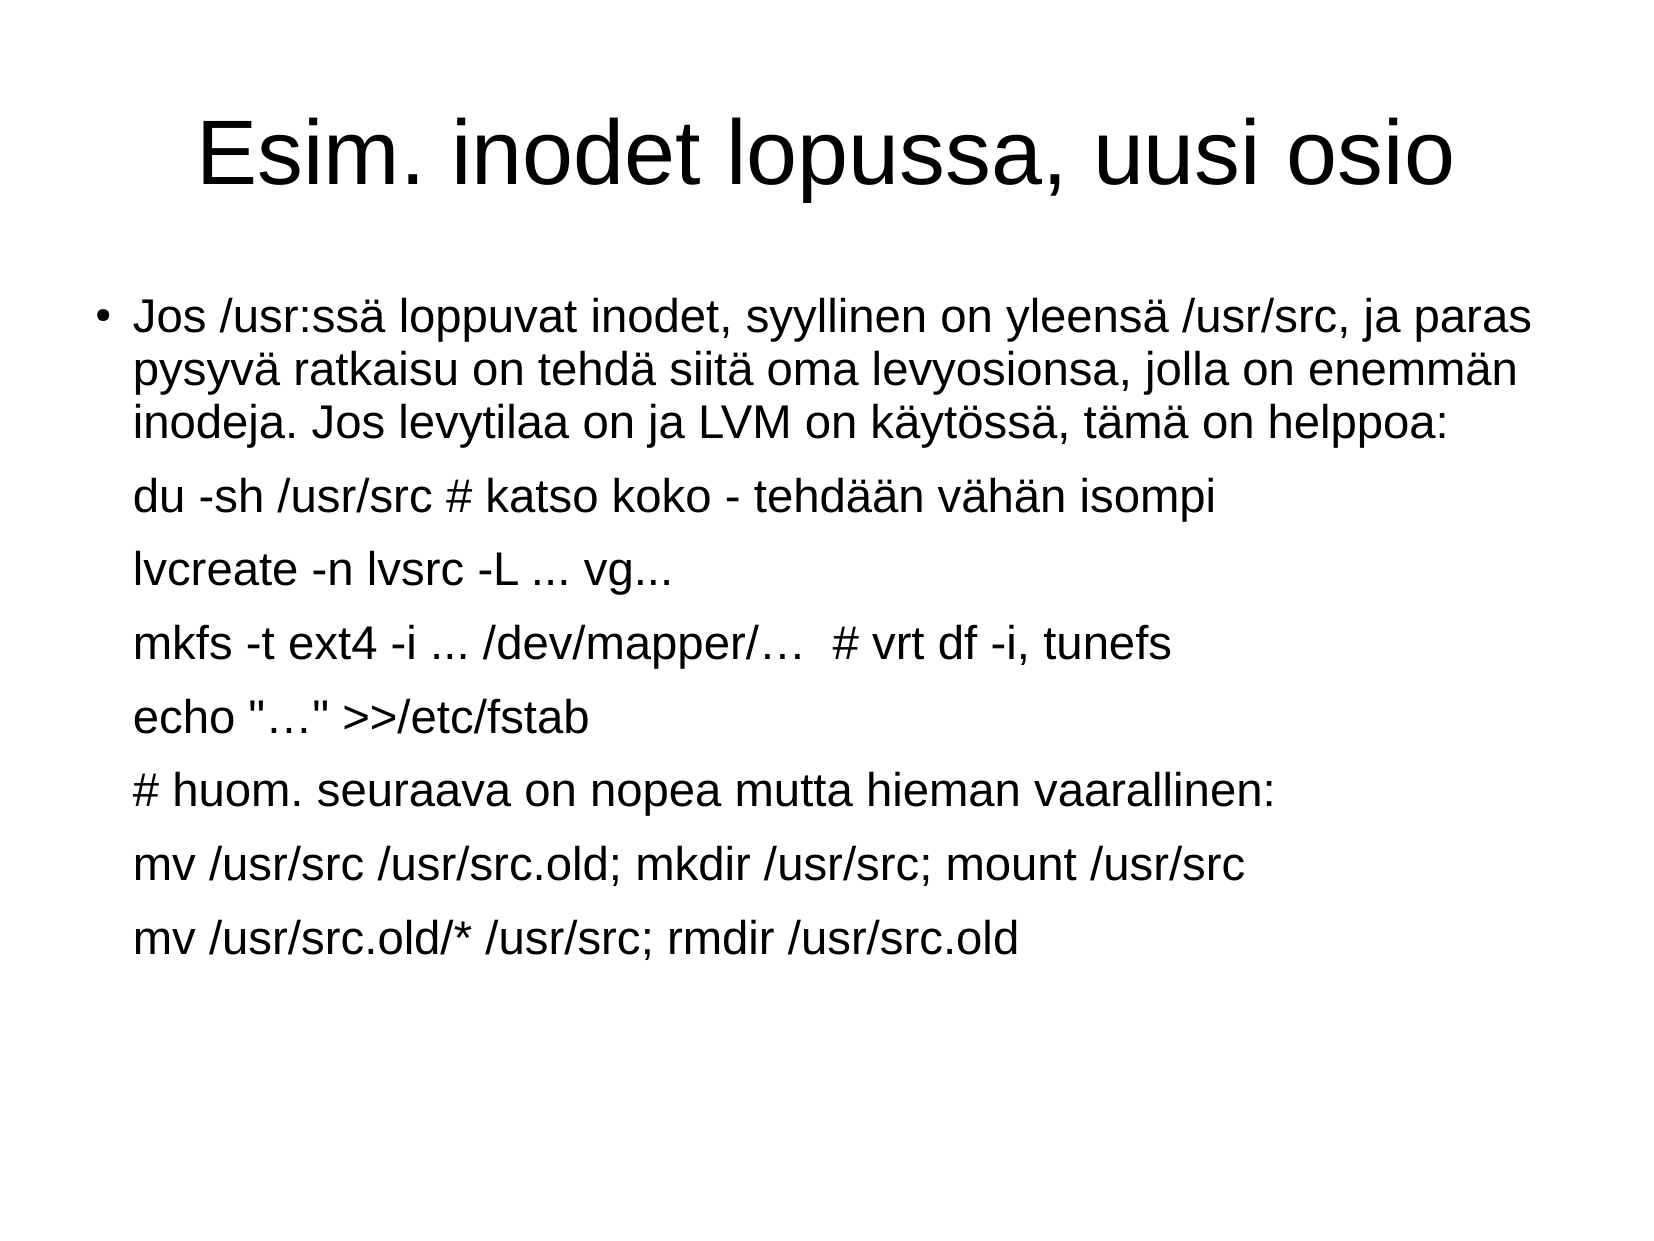

# Esim. inodet lopussa, uusi osio
Jos /usr:ssä loppuvat inodet, syyllinen on yleensä /usr/src, ja paras pysyvä ratkaisu on tehdä siitä oma levyosionsa, jolla on enemmän inodeja. Jos levytilaa on ja LVM on käytössä, tämä on helppoa:
du -sh /usr/src # katso koko - tehdään vähän isompi
lvcreate -n lvsrc -L ... vg...
mkfs -t ext4 -i ... /dev/mapper/… # vrt df -i, tunefs
echo "…" >>/etc/fstab
# huom. seuraava on nopea mutta hieman vaarallinen:
mv /usr/src /usr/src.old; mkdir /usr/src; mount /usr/src
mv /usr/src.old/* /usr/src; rmdir /usr/src.old